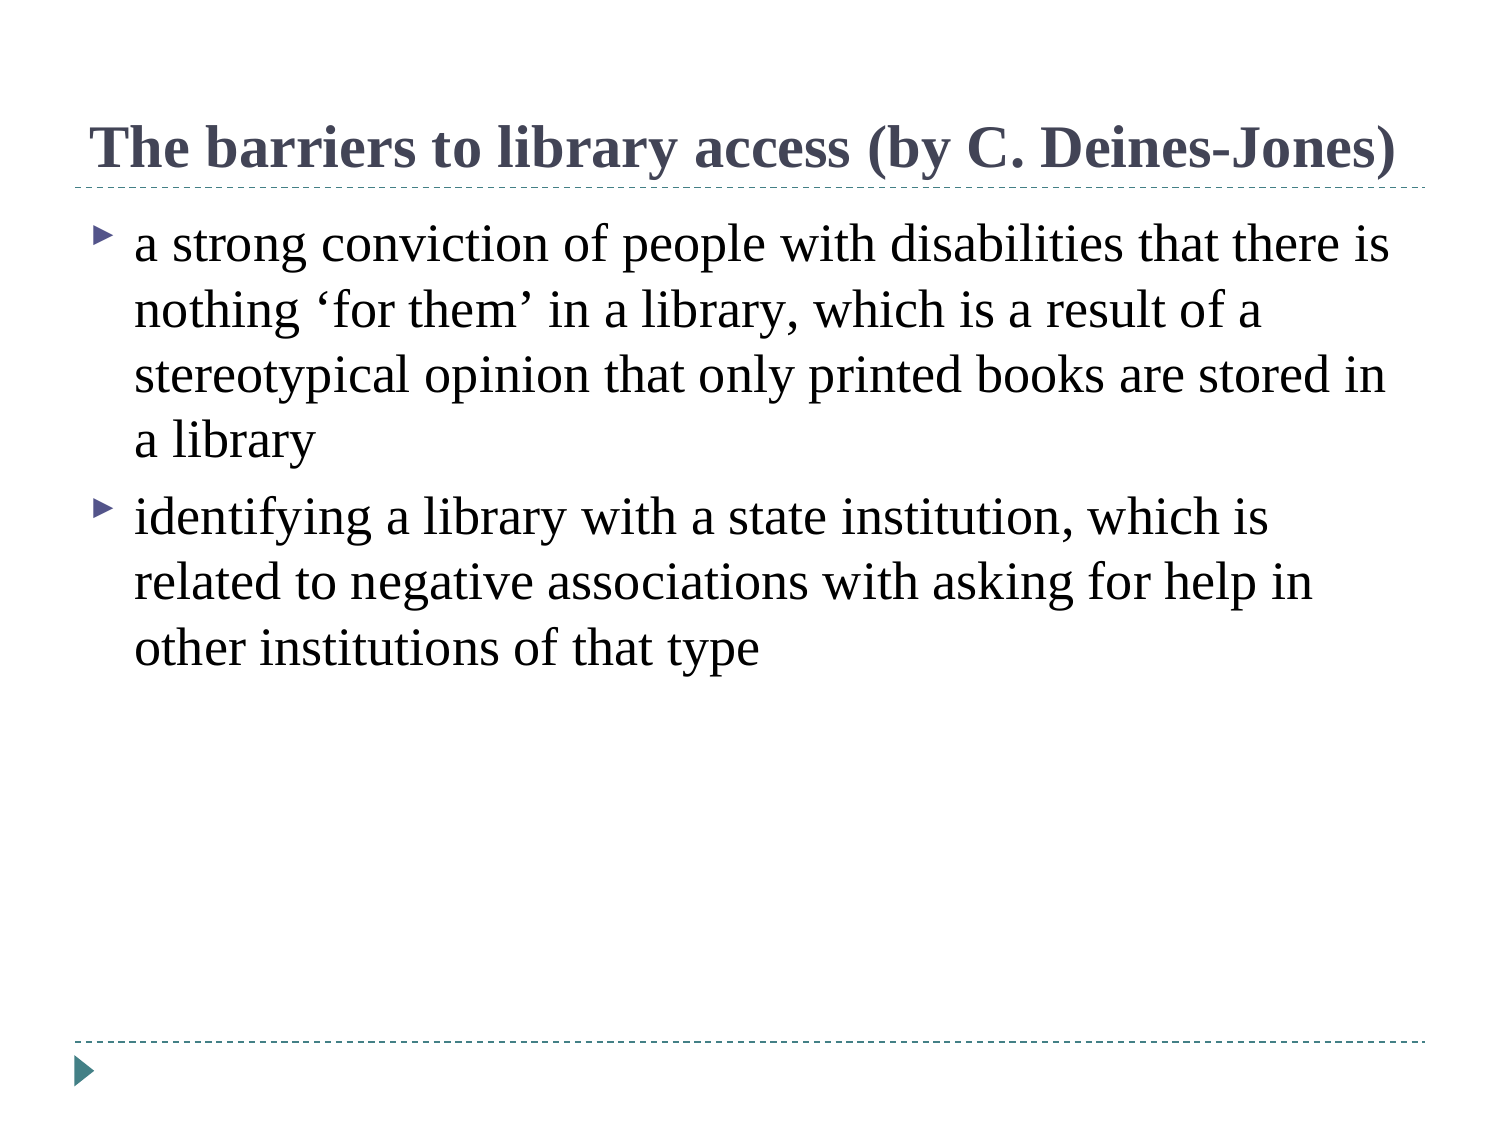

# The barriers to library access (by C. Deines-Jones)
a strong conviction of people with disabilities that there is nothing ‘for them’ in a library, which is a result of a stereotypical opinion that only printed books are stored in a library
identifying a library with a state institution, which is related to negative associations with asking for help in other institutions of that type